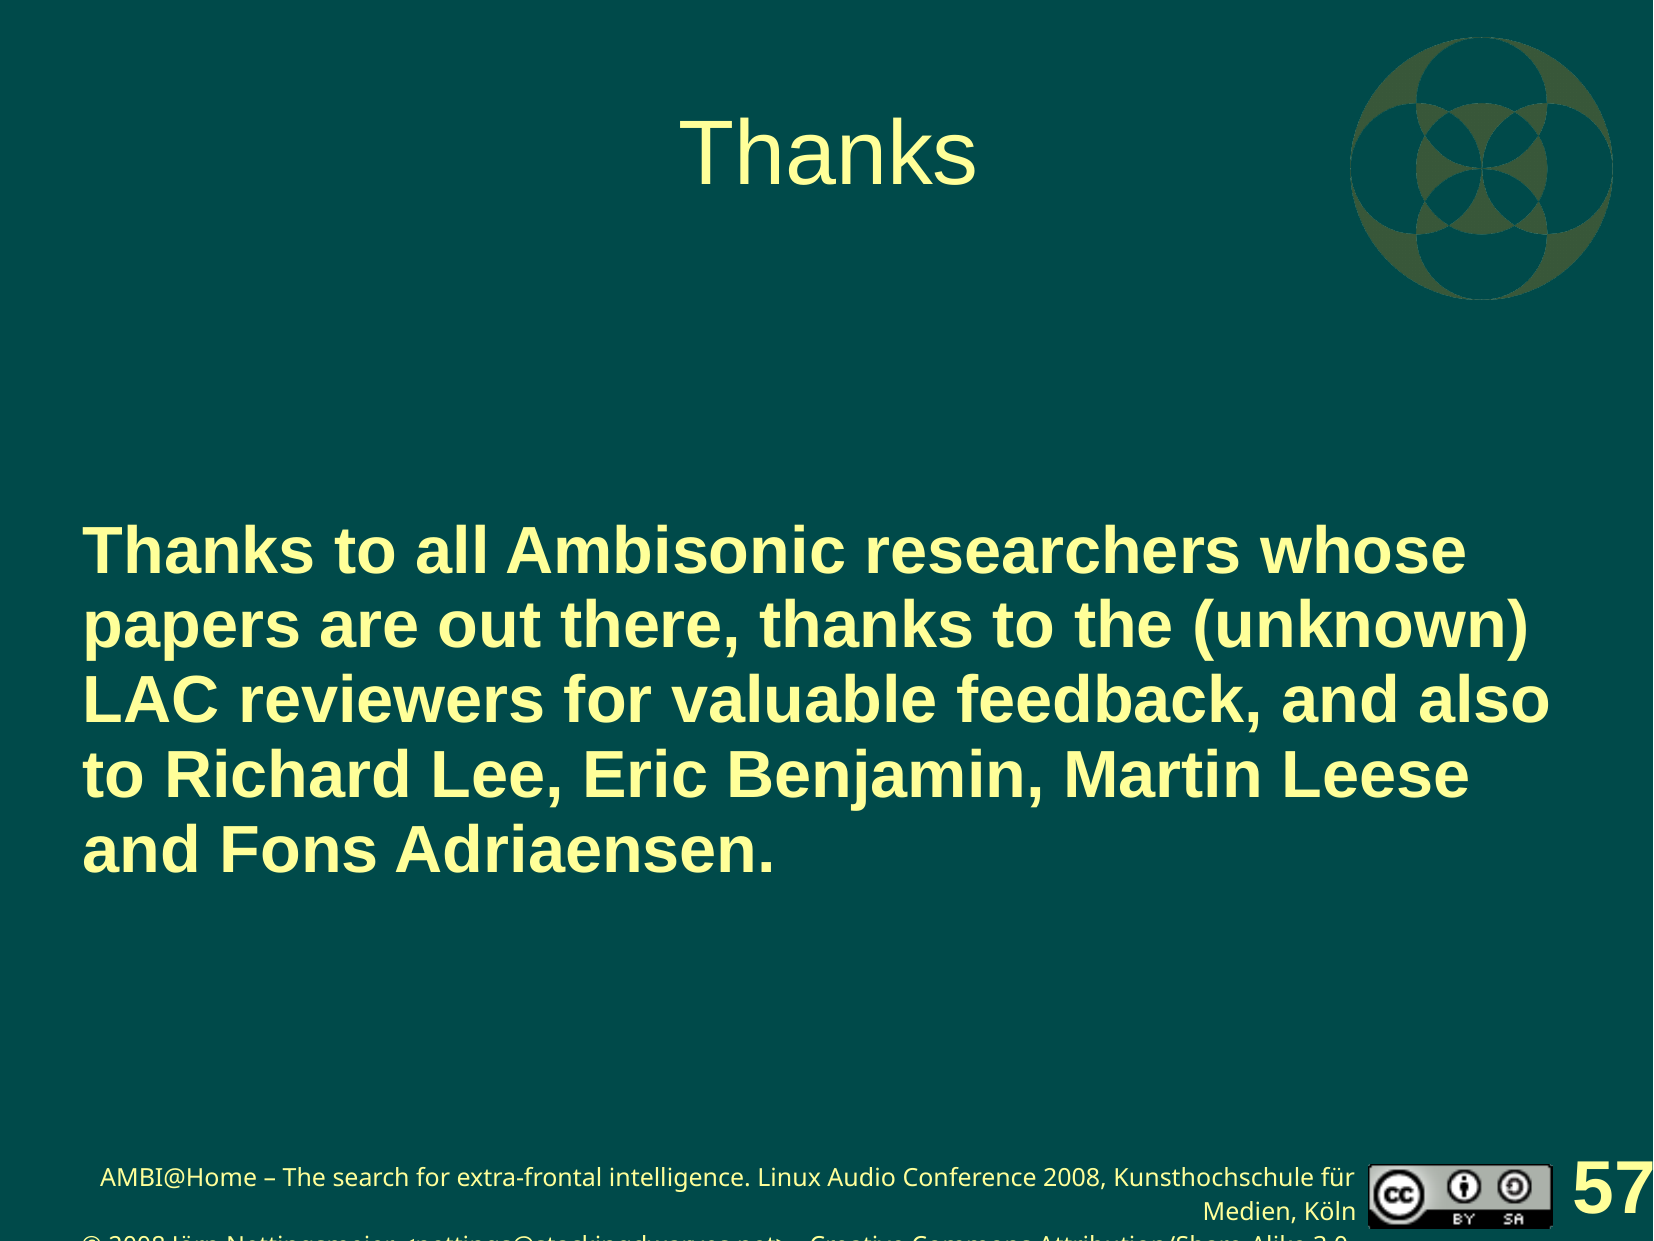

# Thanks
Thanks to all Ambisonic researchers whose papers are out there, thanks to the (unknown) LAC reviewers for valuable feedback, and also to Richard Lee, Eric Benjamin, Martin Leese and Fons Adriaensen.